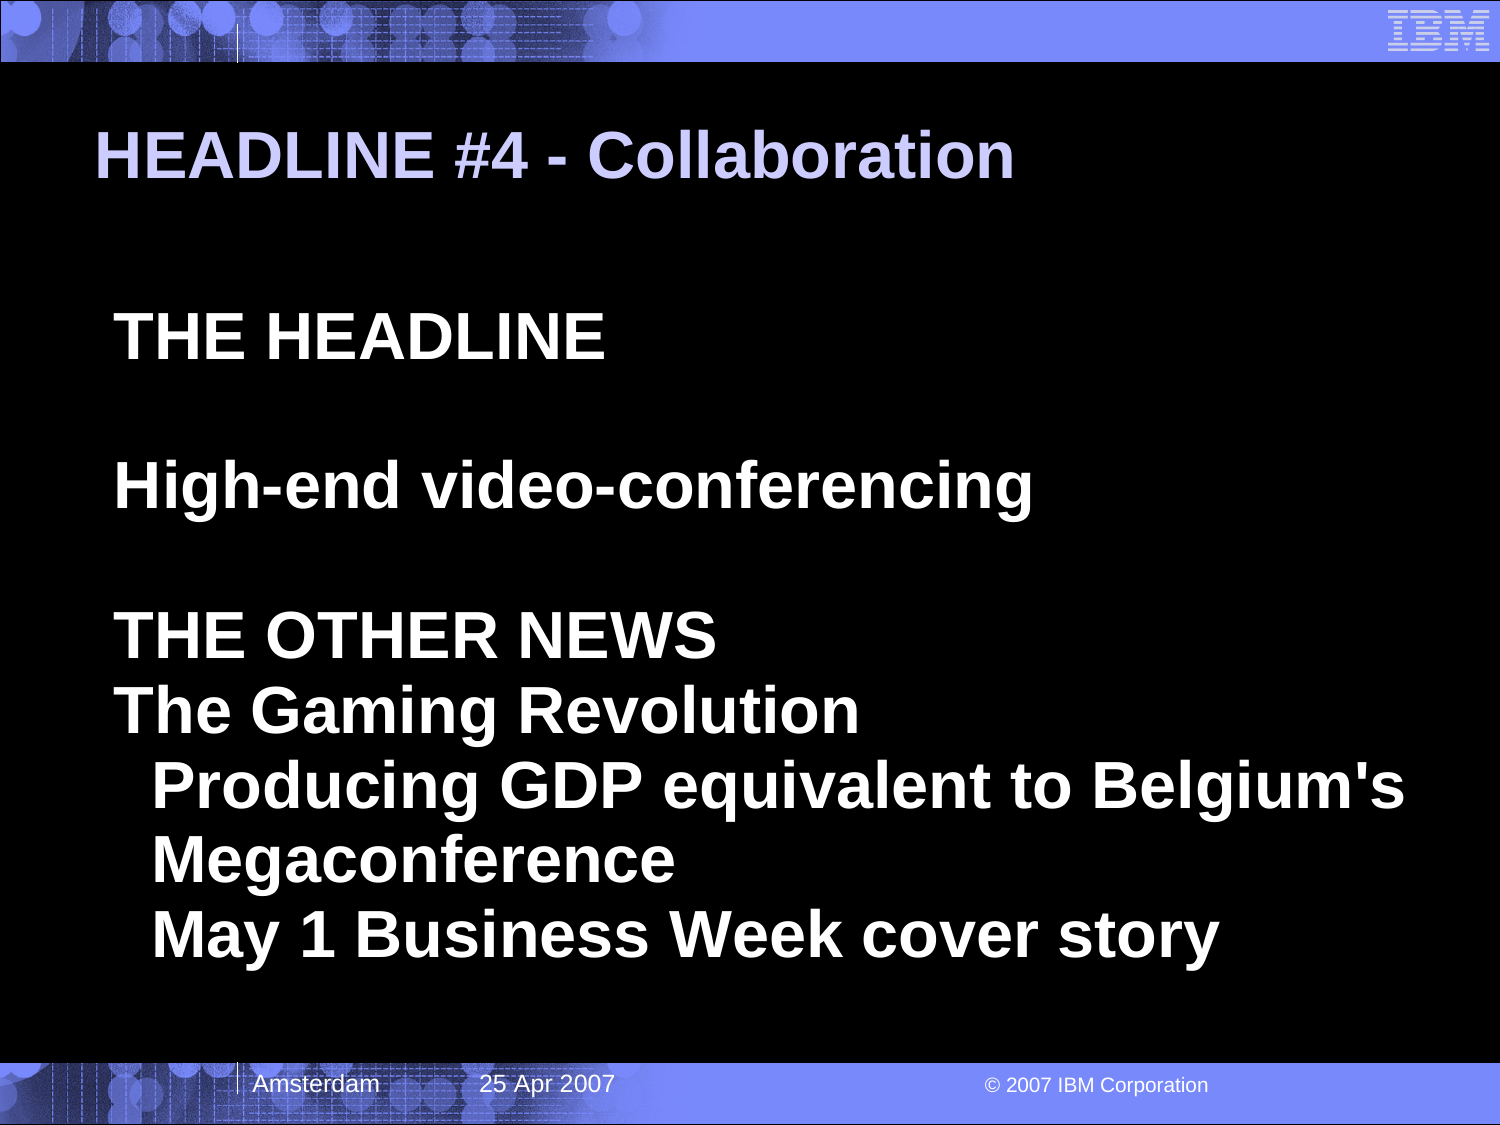

# HEADLINE #4 - Collaboration
THE HEADLINE
High-end video-conferencing
THE OTHER NEWS
The Gaming Revolution
	Producing GDP equivalent to Belgium's
	Megaconference
	May 1 Business Week cover story